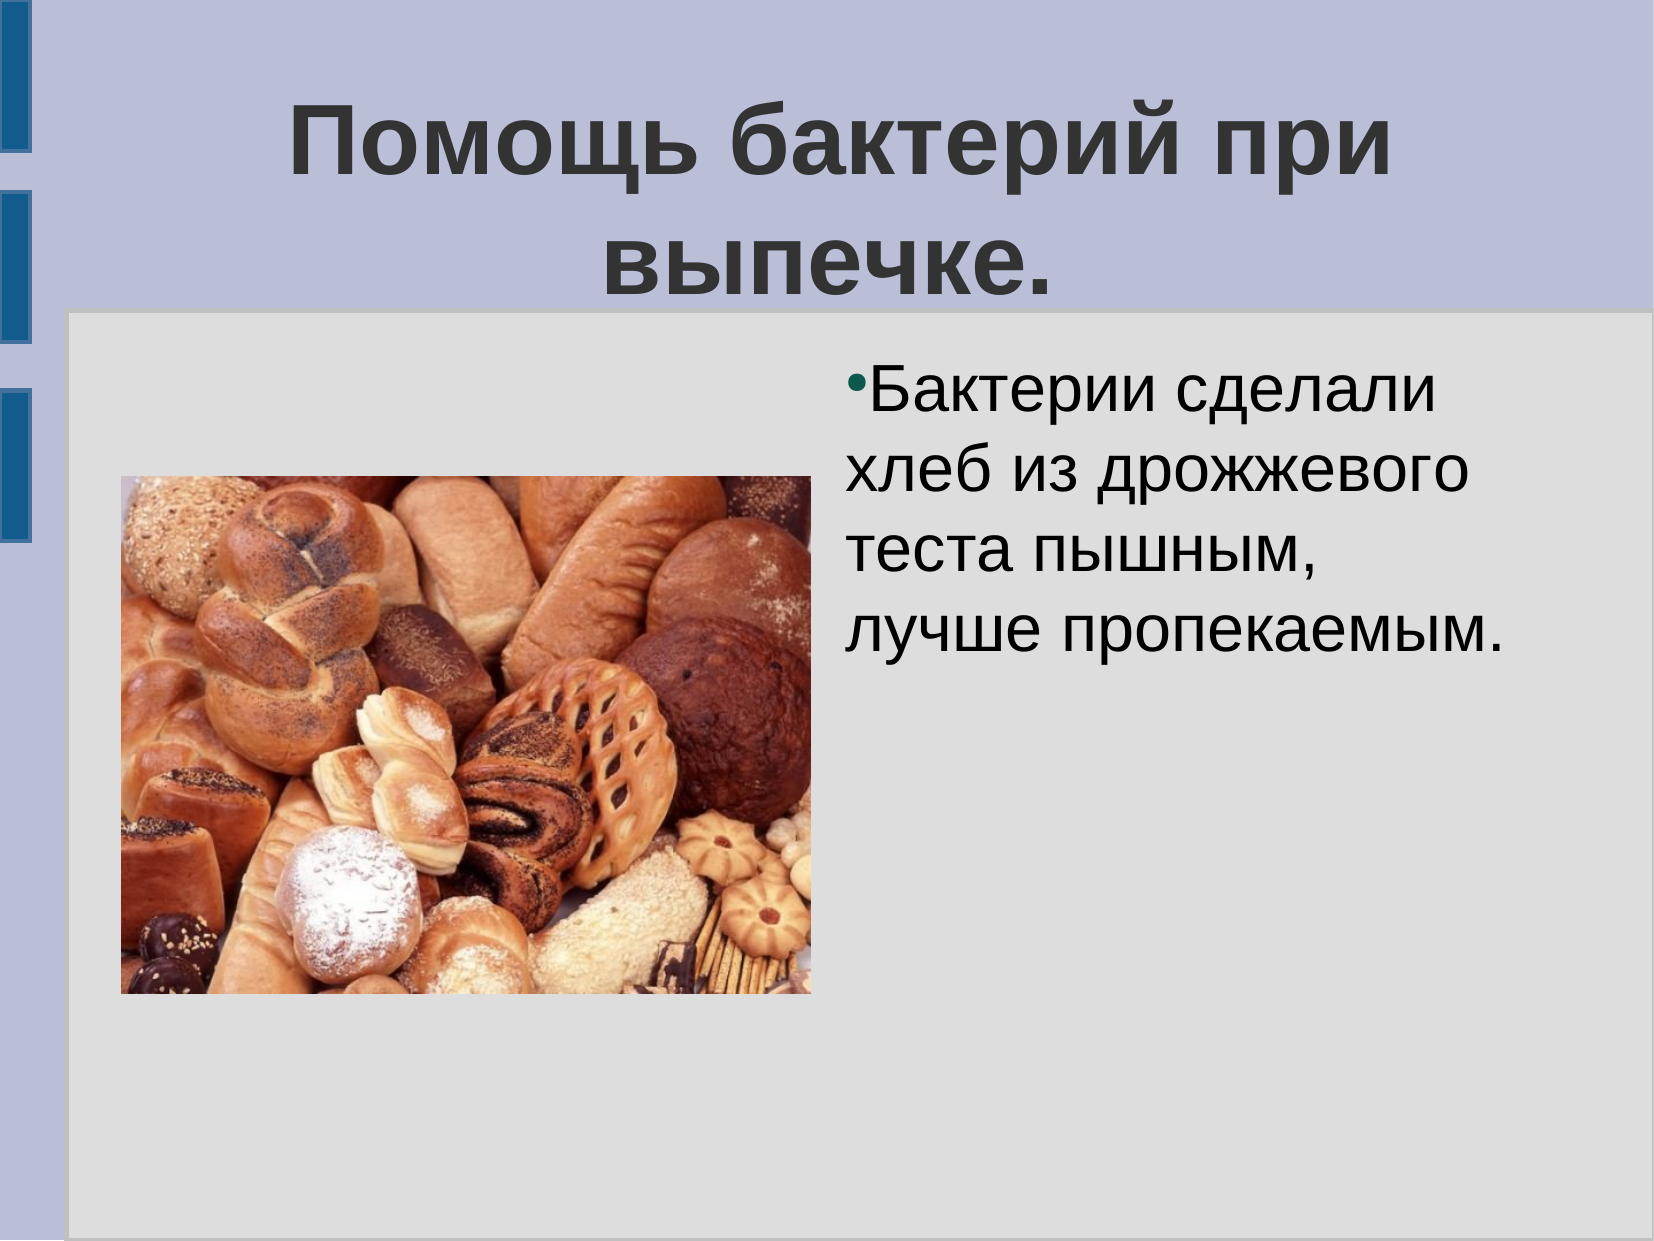

# Помощь бактерий при выпечке.
Бактерии сделали хлеб из дрожжевого теста пышным, лучше пропекаемым.